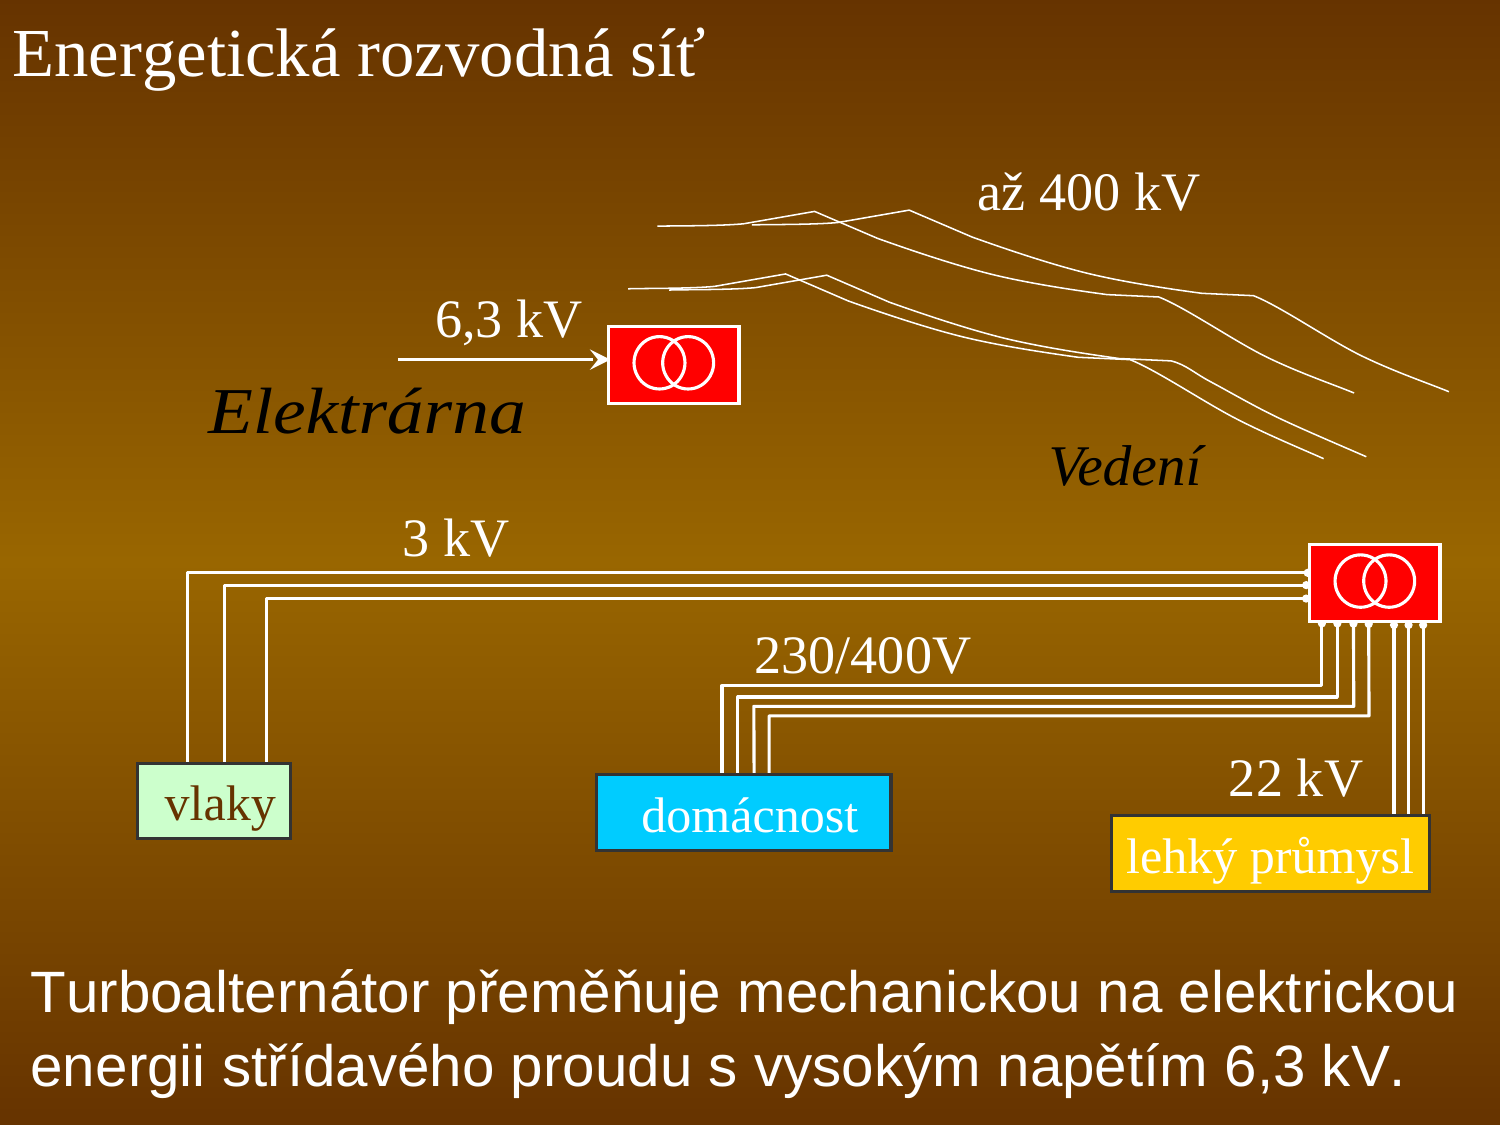

Energetická rozvodná síť
až 400 kV
6,3 kV
3 kV
230/400V
22 kV
 vlaky
 domácnost
lehký průmysl
Turboalternátor přeměňuje mechanickou na elektrickou
energii střídavého proudu s vysokým napětím 6,3 kV.